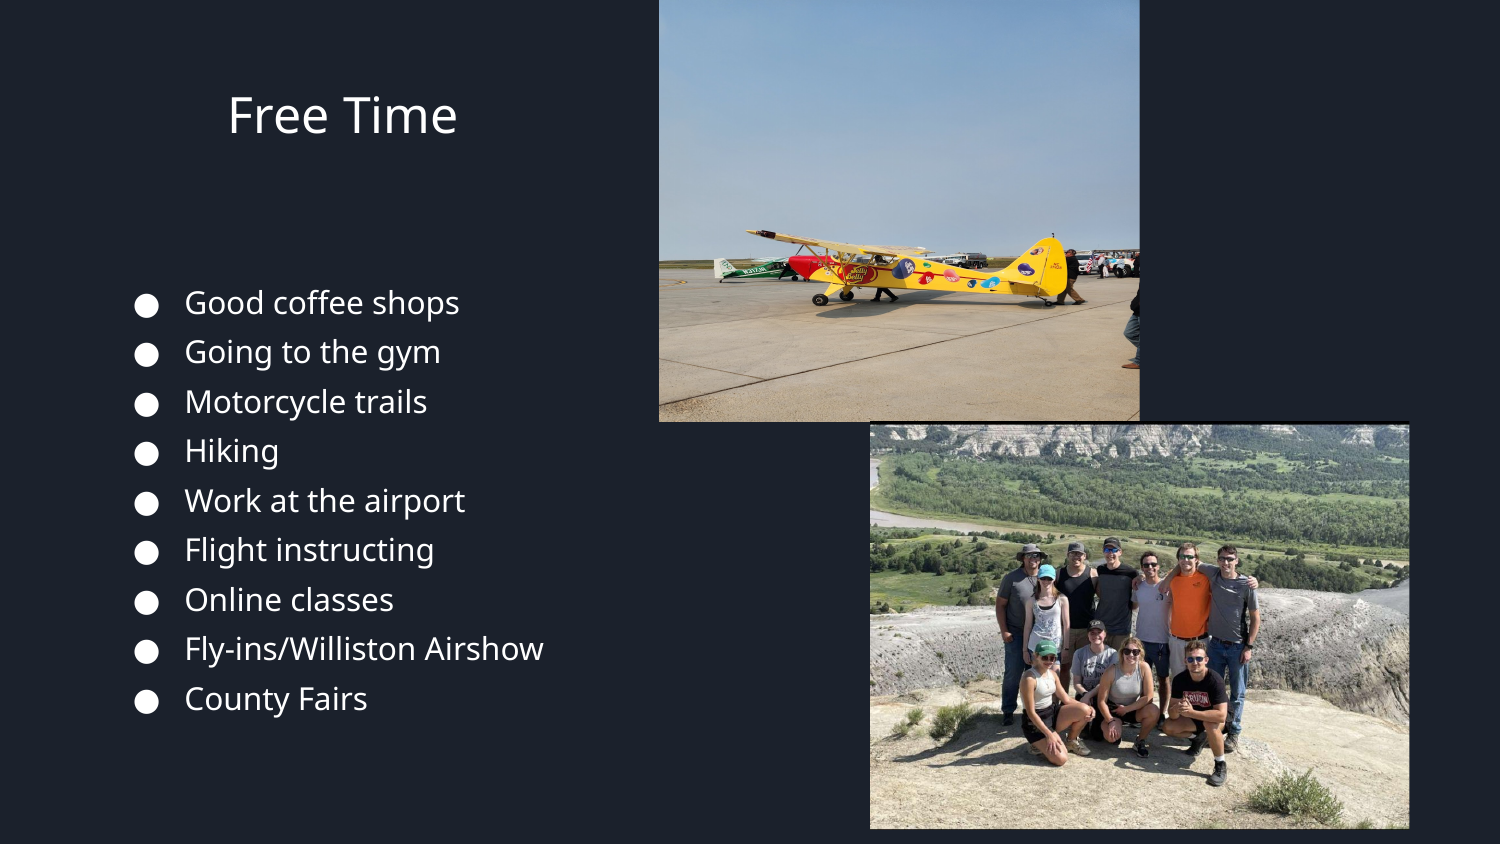

# Free Time
Good coffee shops
Going to the gym
Motorcycle trails
Hiking
Work at the airport
Flight instructing
Online classes
Fly-ins/Williston Airshow
County Fairs